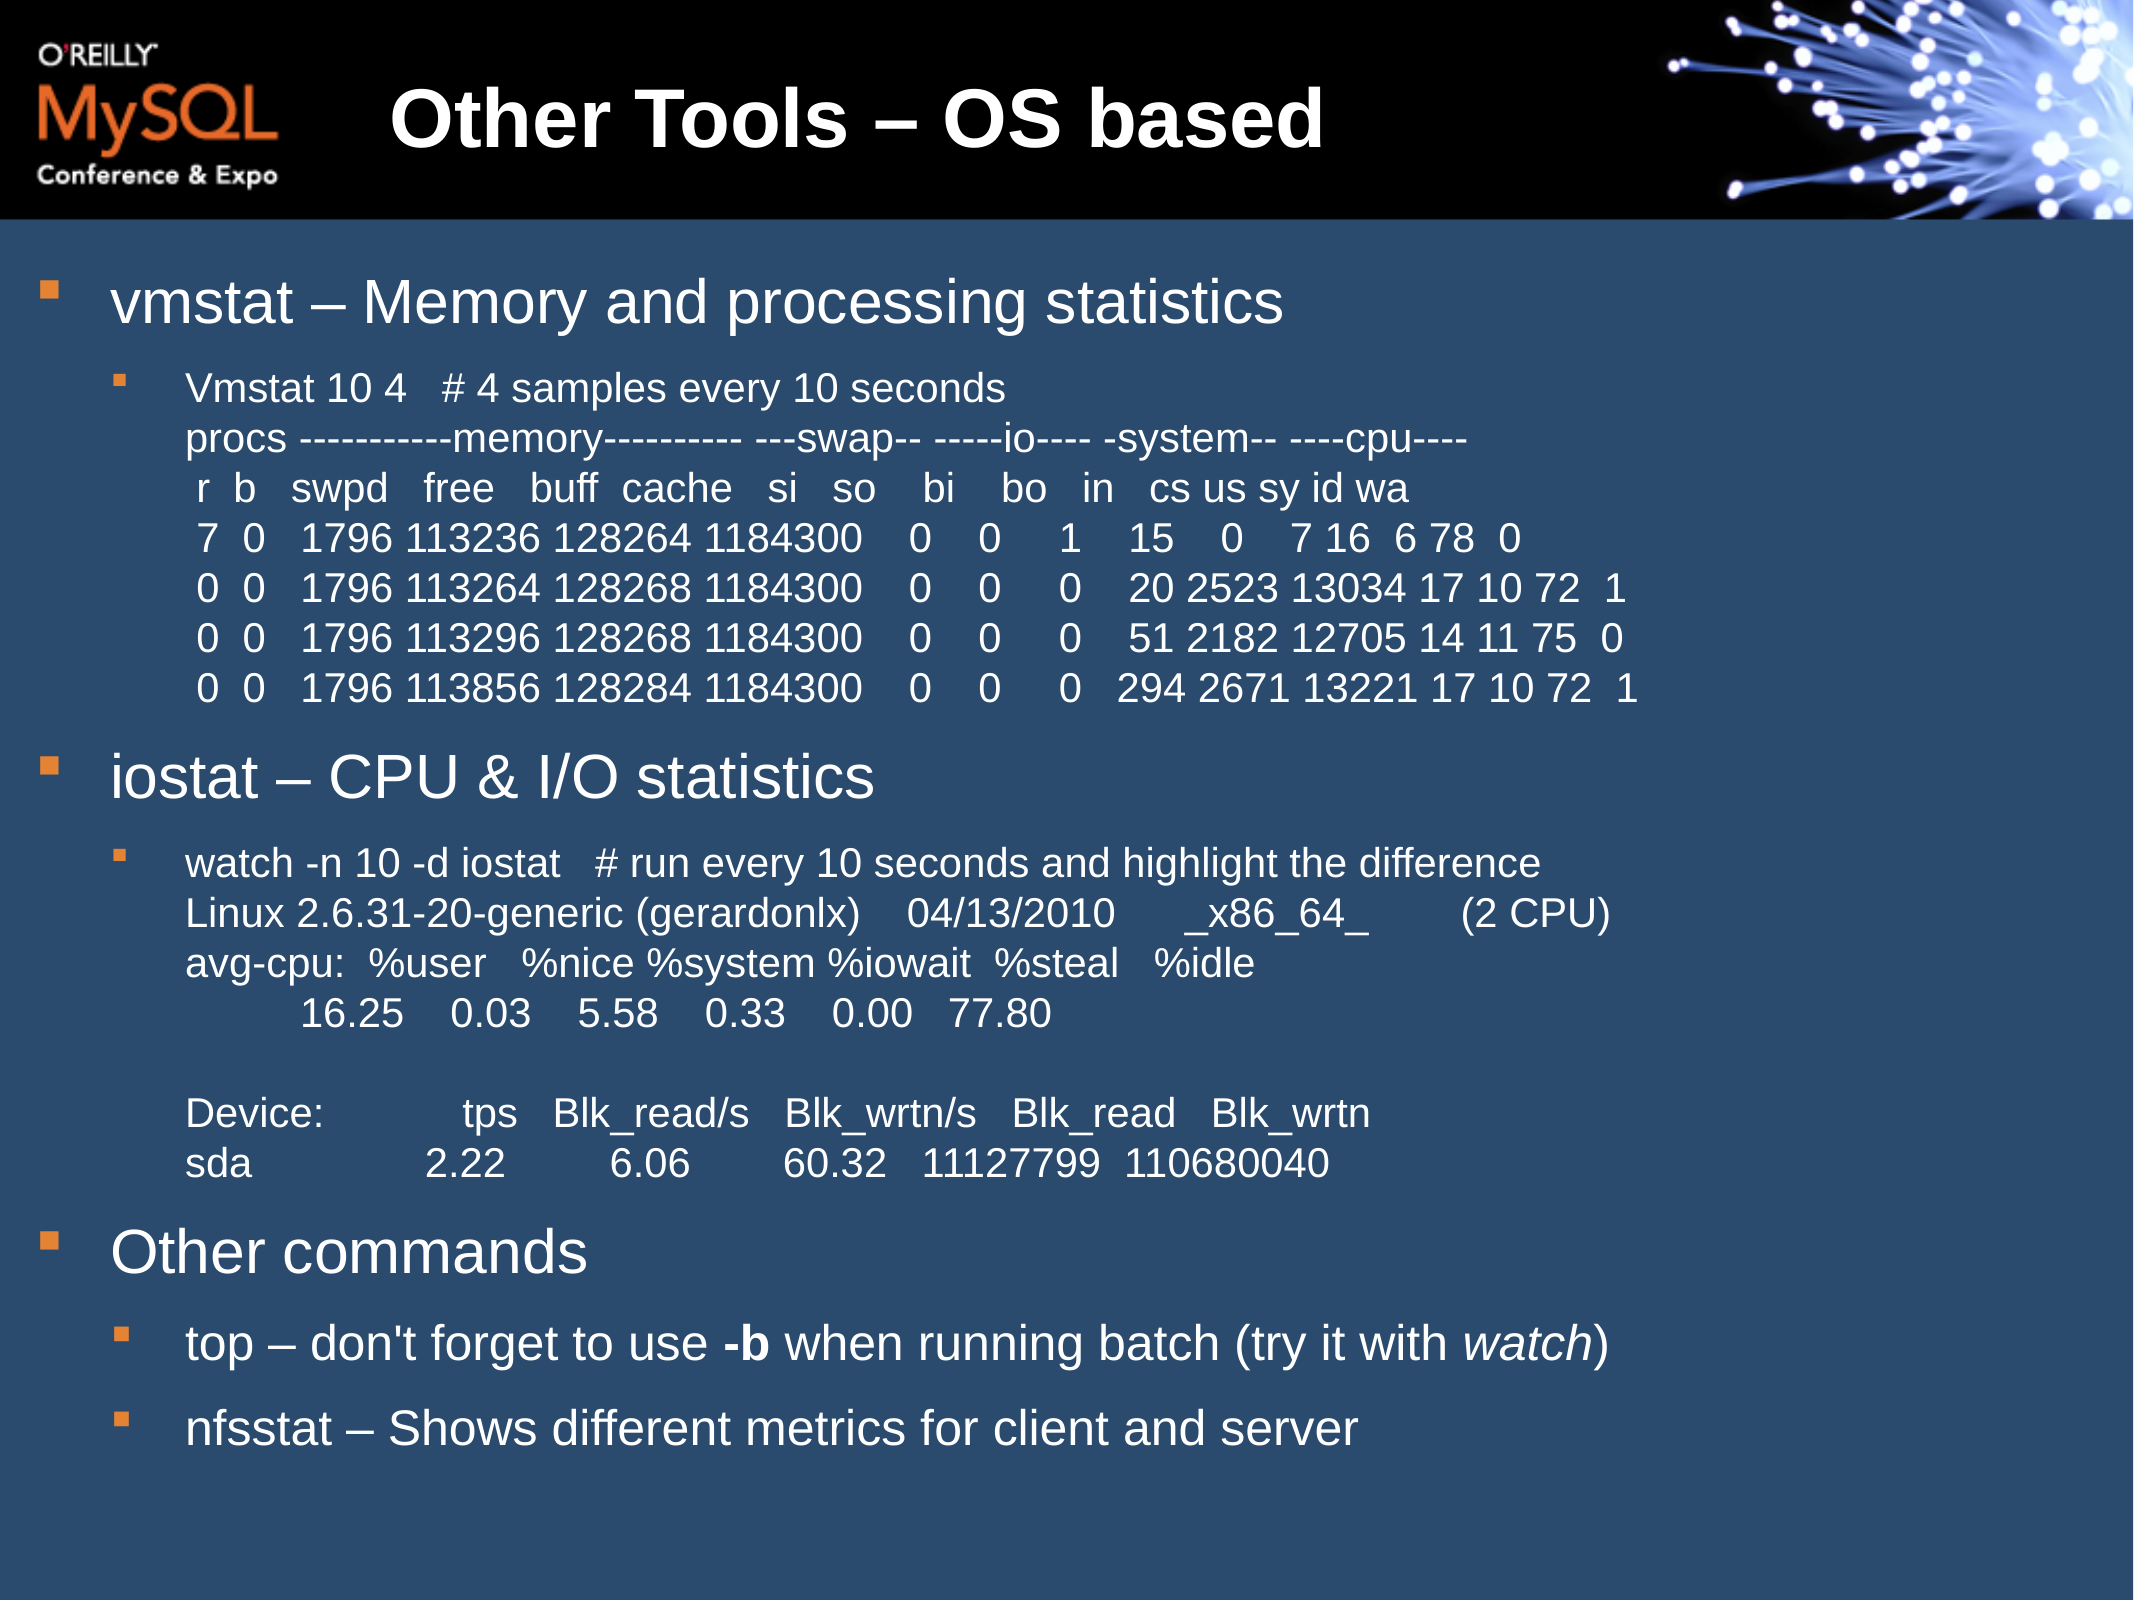

# Other Tools – OS based
vmstat – Memory and processing statistics
Vmstat 10 4 # 4 samples every 10 seconds
procs -----------memory---------- ---swap-- -----io---- -system-- ----cpu----
 r b swpd free buff cache si so bi bo in cs us sy id wa
 7 0 1796 113236 128264 1184300 0 0 1 15 0 7 16 6 78 0
 0 0 1796 113264 128268 1184300 0 0 0 20 2523 13034 17 10 72 1
 0 0 1796 113296 128268 1184300 0 0 0 51 2182 12705 14 11 75 0
 0 0 1796 113856 128284 1184300 0 0 0 294 2671 13221 17 10 72 1
iostat – CPU & I/O statistics
watch -n 10 -d iostat # run every 10 seconds and highlight the difference
Linux 2.6.31-20-generic (gerardonlx) 04/13/2010 _x86_64_ (2 CPU)
avg-cpu: %user %nice %system %iowait %steal %idle
 16.25 0.03 5.58 0.33 0.00 77.80
Device: tps Blk_read/s Blk_wrtn/s Blk_read Blk_wrtn
sda 2.22 6.06 60.32 11127799 110680040
Other commands
top – don't forget to use -b when running batch (try it with watch)
nfsstat – Shows different metrics for client and server